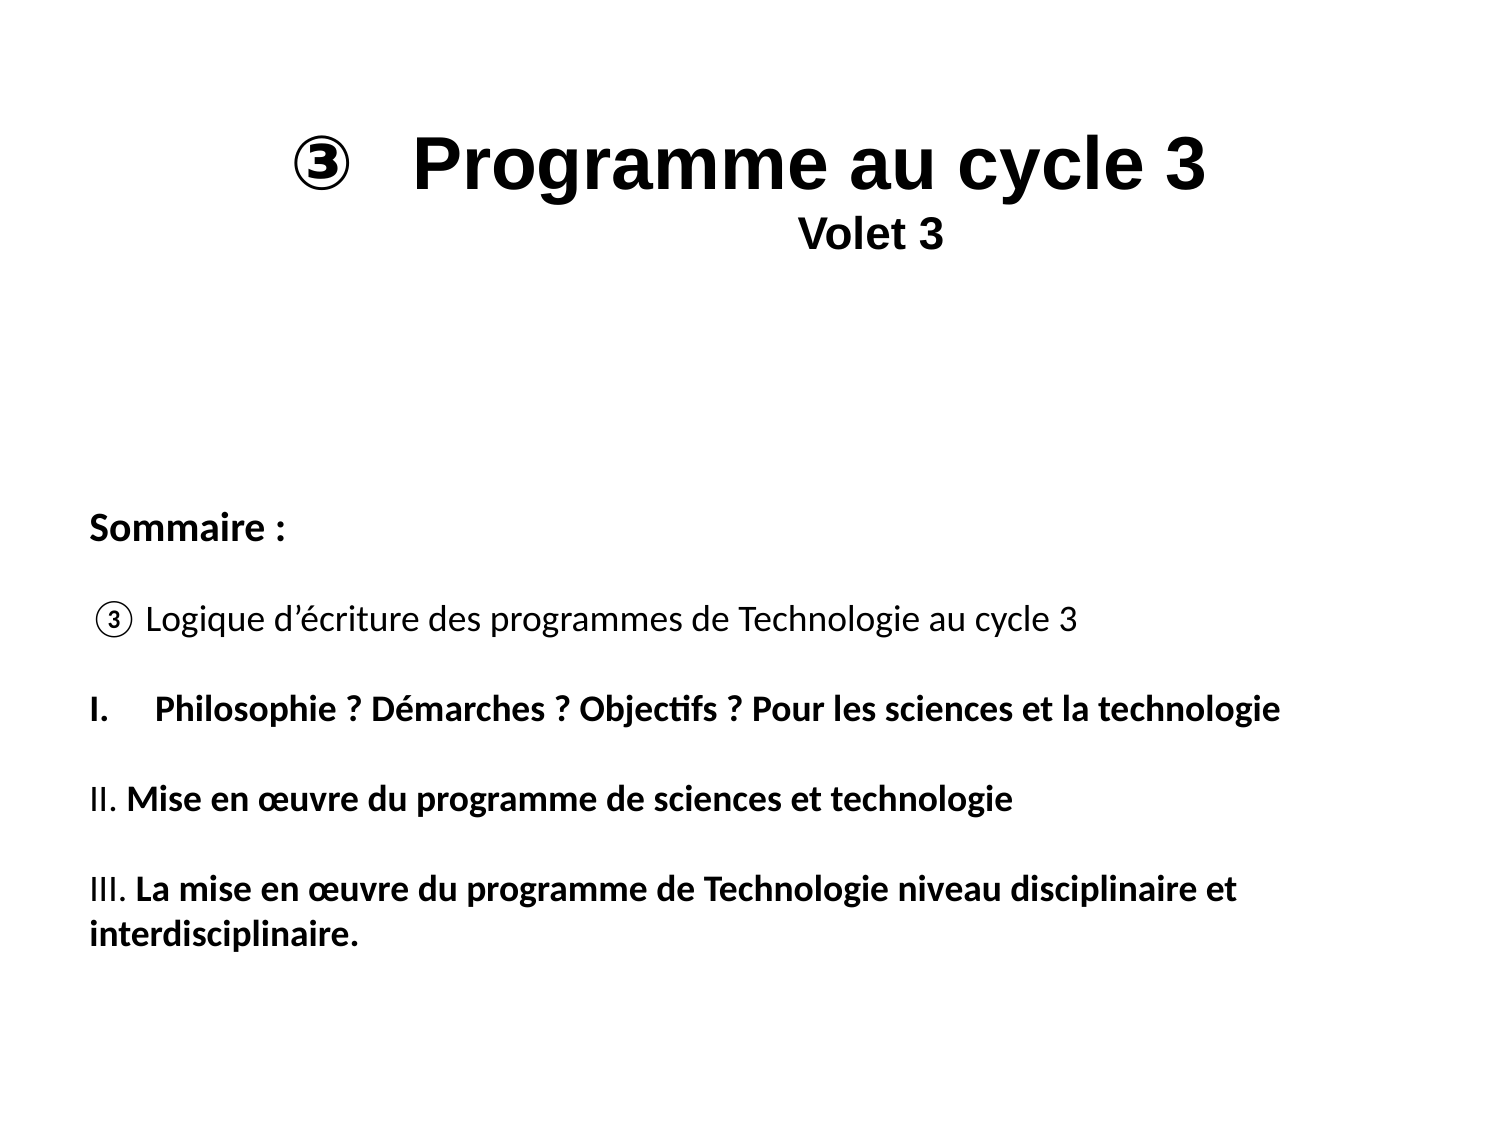

Programme au cycle 3
Volet 3
Sommaire :
Logique d’écriture des programmes de Technologie au cycle 3
Philosophie ? Démarches ? Objectifs ? Pour les sciences et la technologie
II. Mise en œuvre du programme de sciences et technologie
III. La mise en œuvre du programme de Technologie niveau disciplinaire et interdisciplinaire.